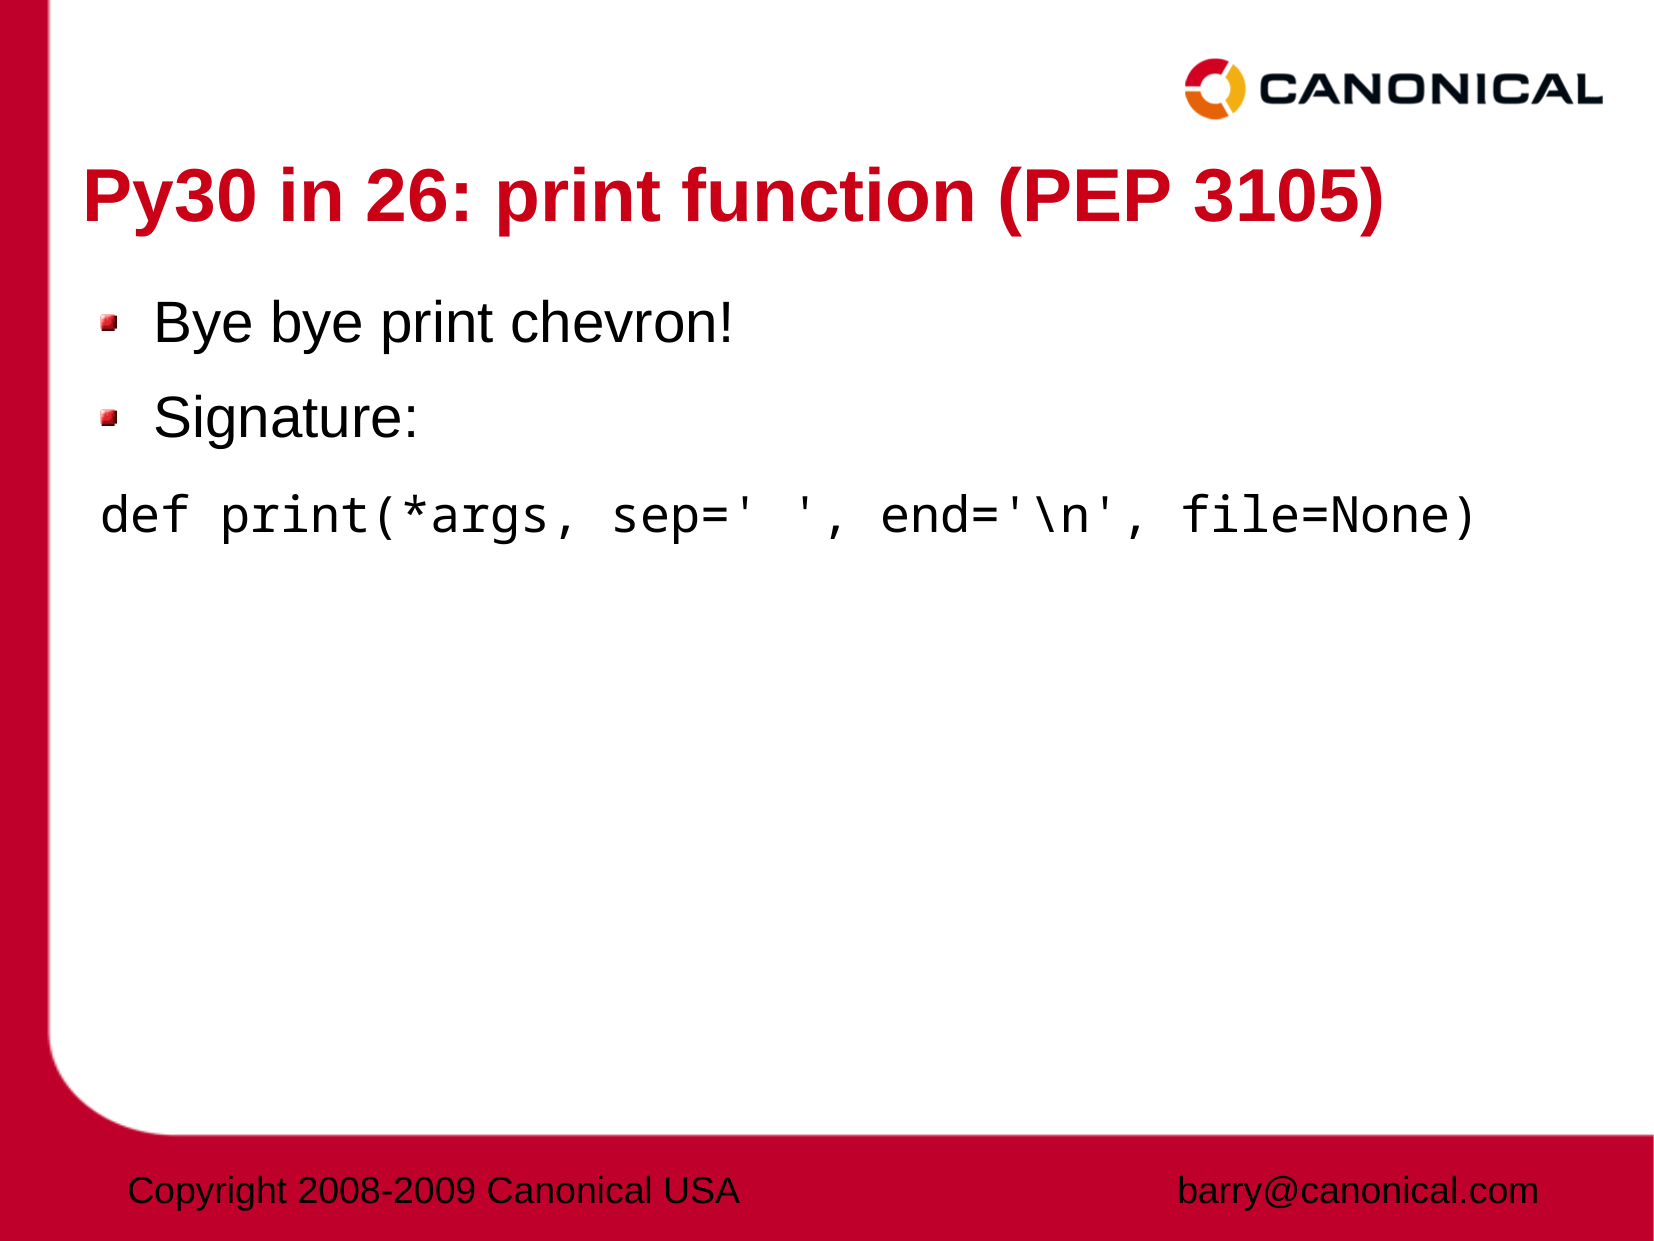

# Py30 in 26: print function (PEP 3105)
Bye bye print chevron!
Signature:
def print(*args, sep=' ', end='\n', file=None)